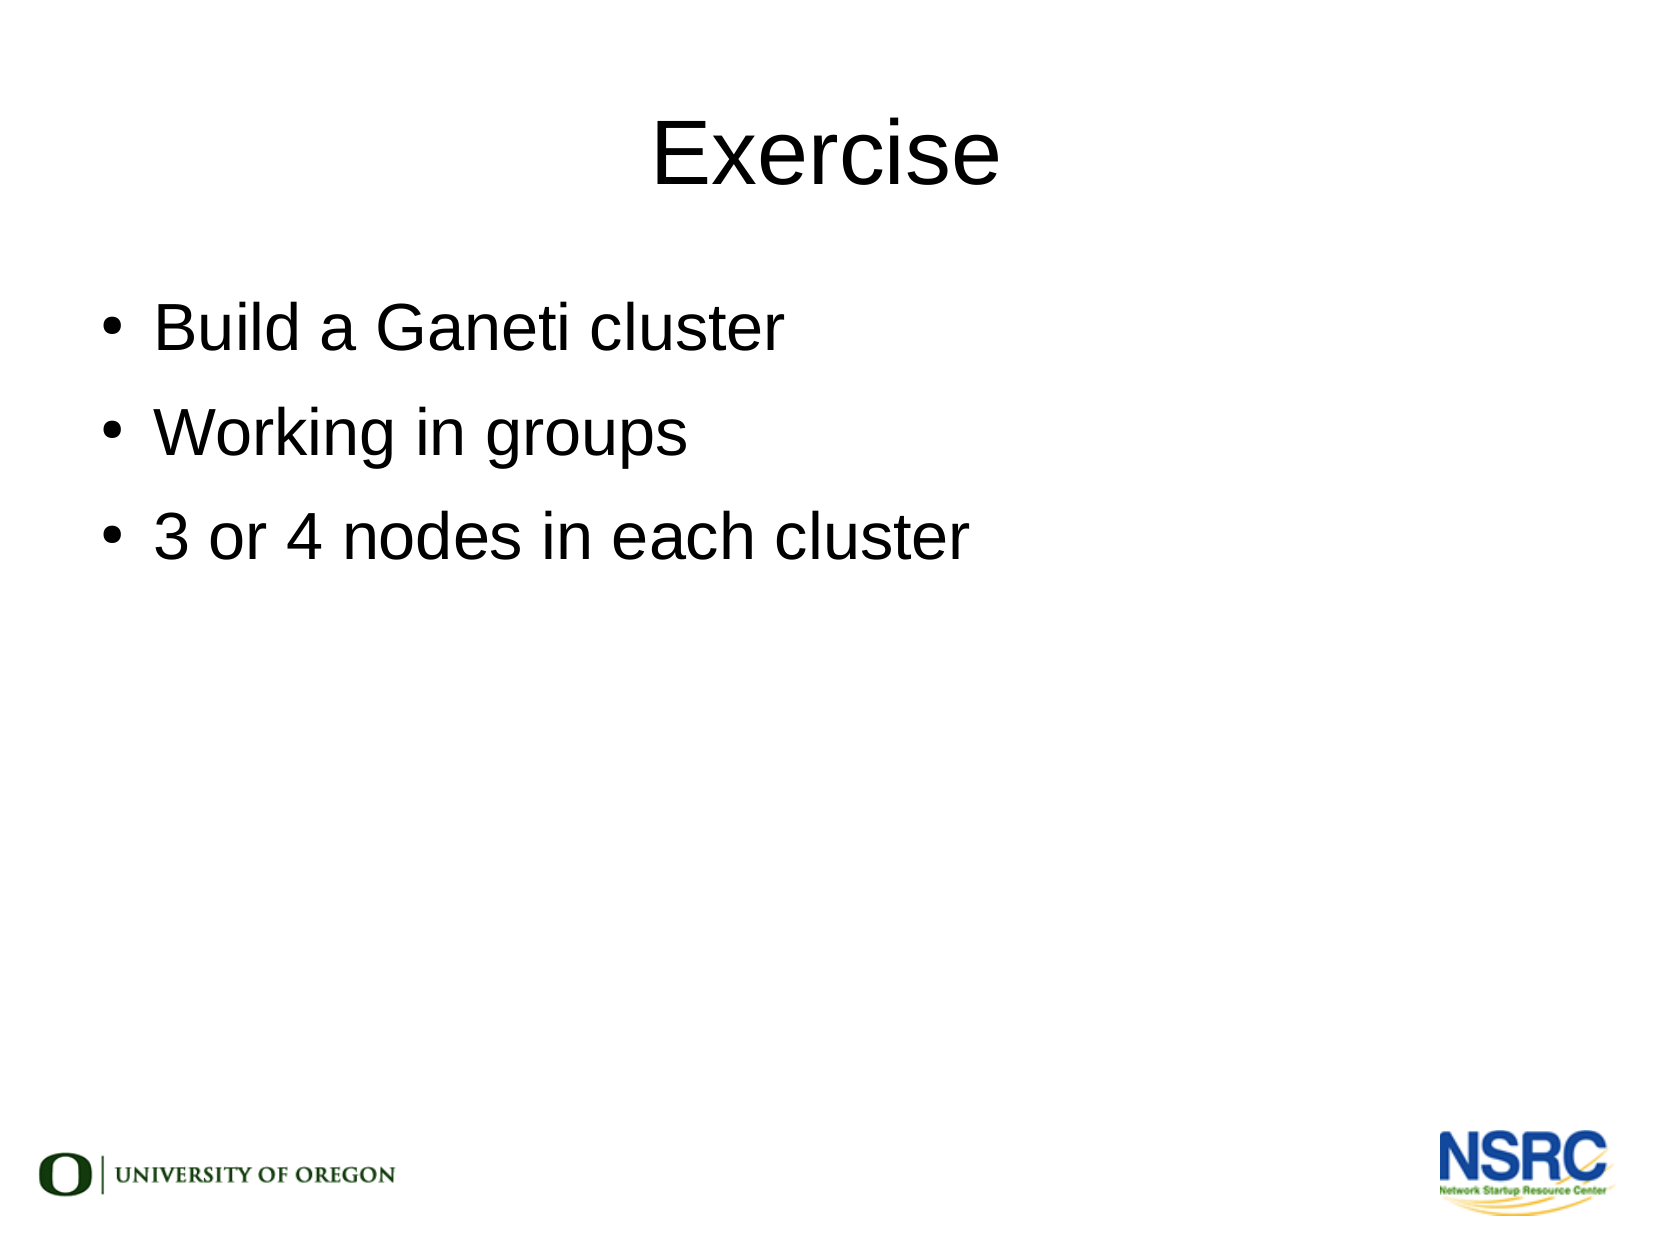

# Exercise
Build a Ganeti cluster
Working in groups
3 or 4 nodes in each cluster